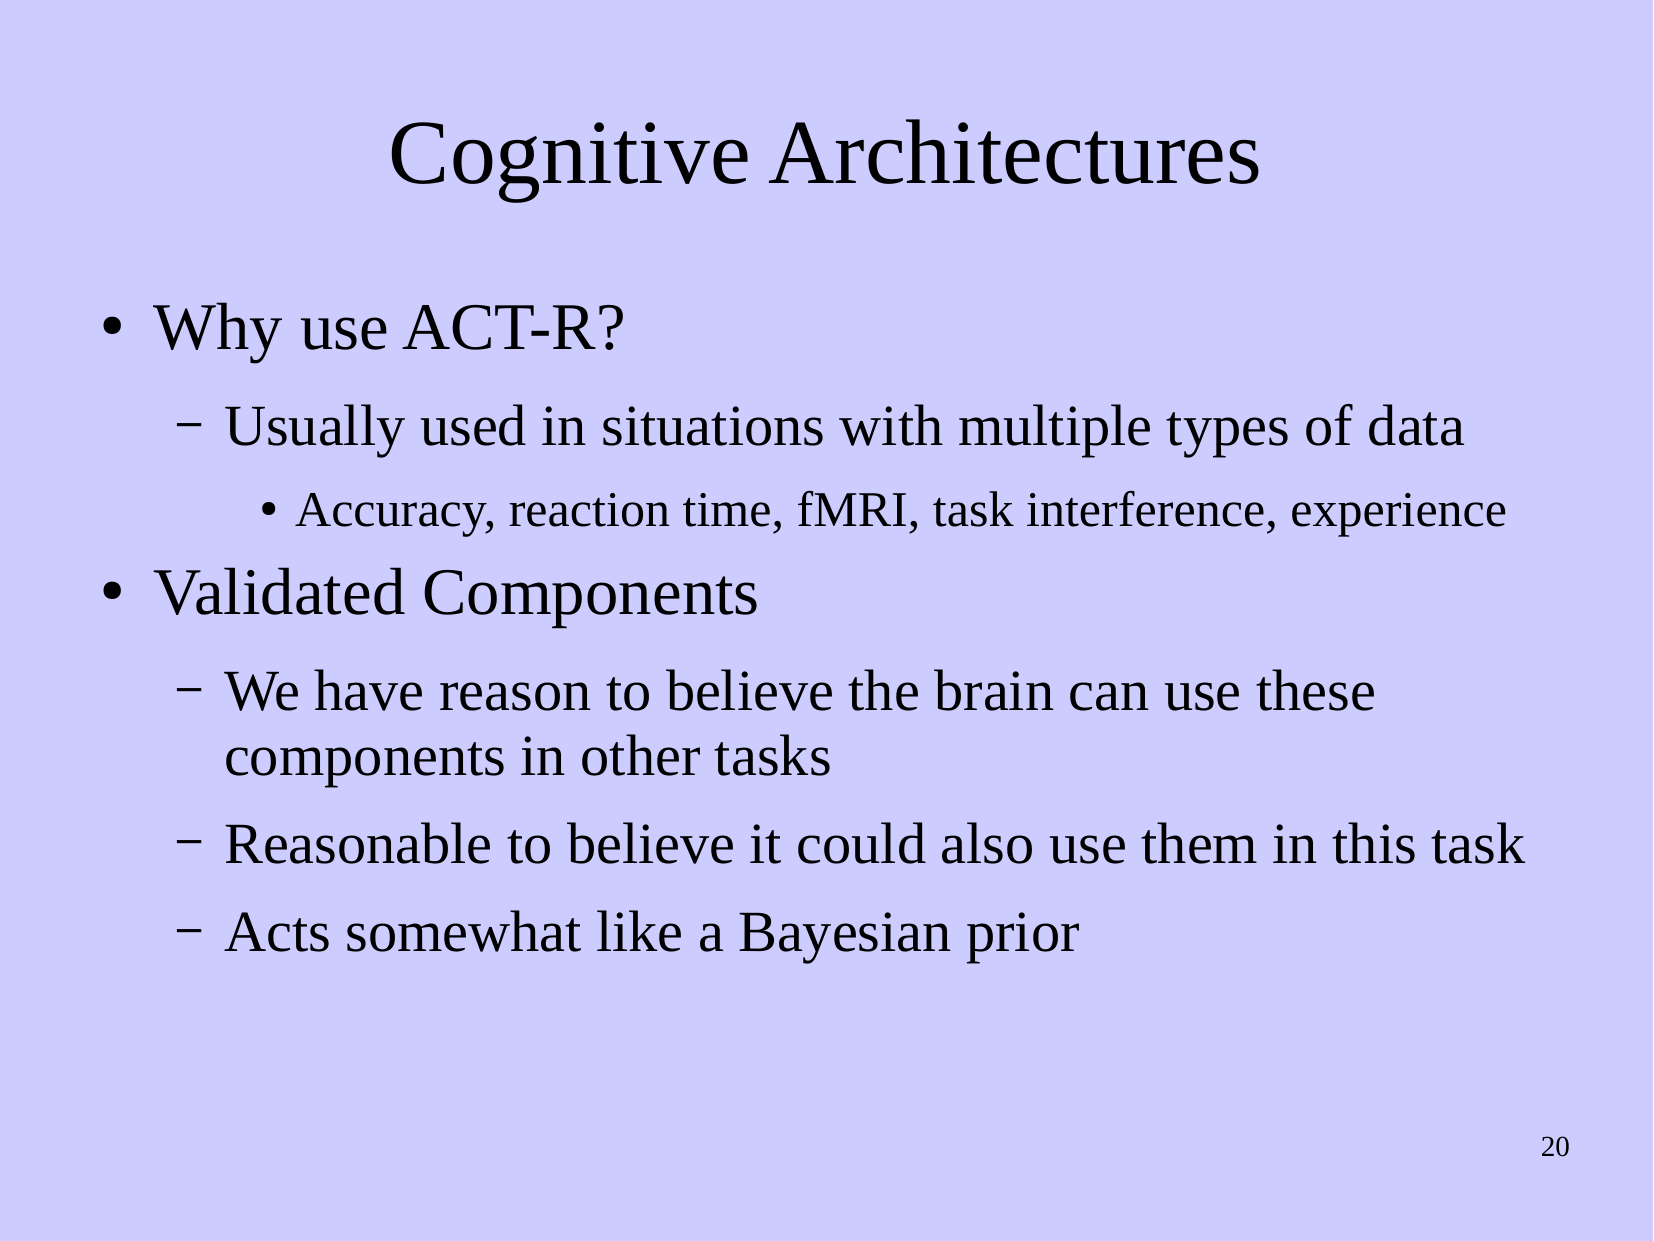

# Cognitive Architectures
Why use ACT-R?
Usually used in situations with multiple types of data
Accuracy, reaction time, fMRI, task interference, experience
Validated Components
We have reason to believe the brain can use these components in other tasks
Reasonable to believe it could also use them in this task
Acts somewhat like a Bayesian prior
20